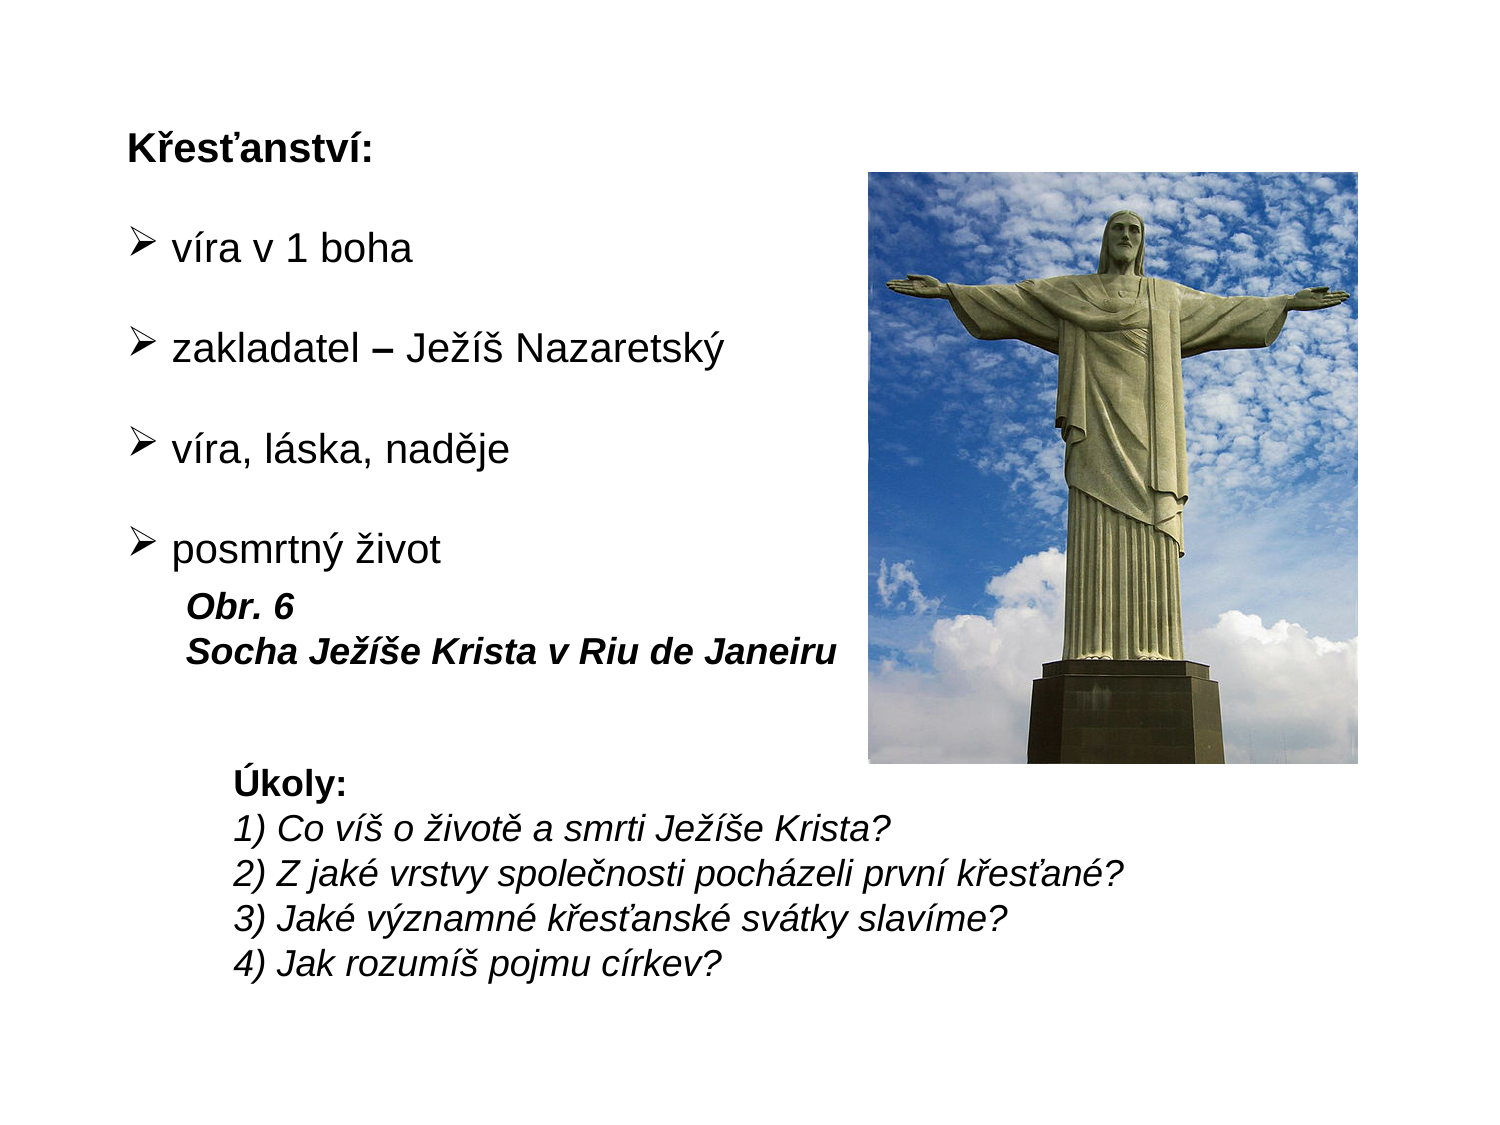

Křesťanství:
 víra v 1 boha
 zakladatel – Ježíš Nazaretský
 víra, láska, naděje
 posmrtný život
Obr. 6
Socha Ježíše Krista v Riu de Janeiru
Úkoly:
 Co víš o životě a smrti Ježíše Krista?
 Z jaké vrstvy společnosti pocházeli první křesťané?
 Jaké významné křesťanské svátky slavíme?
 Jak rozumíš pojmu církev?